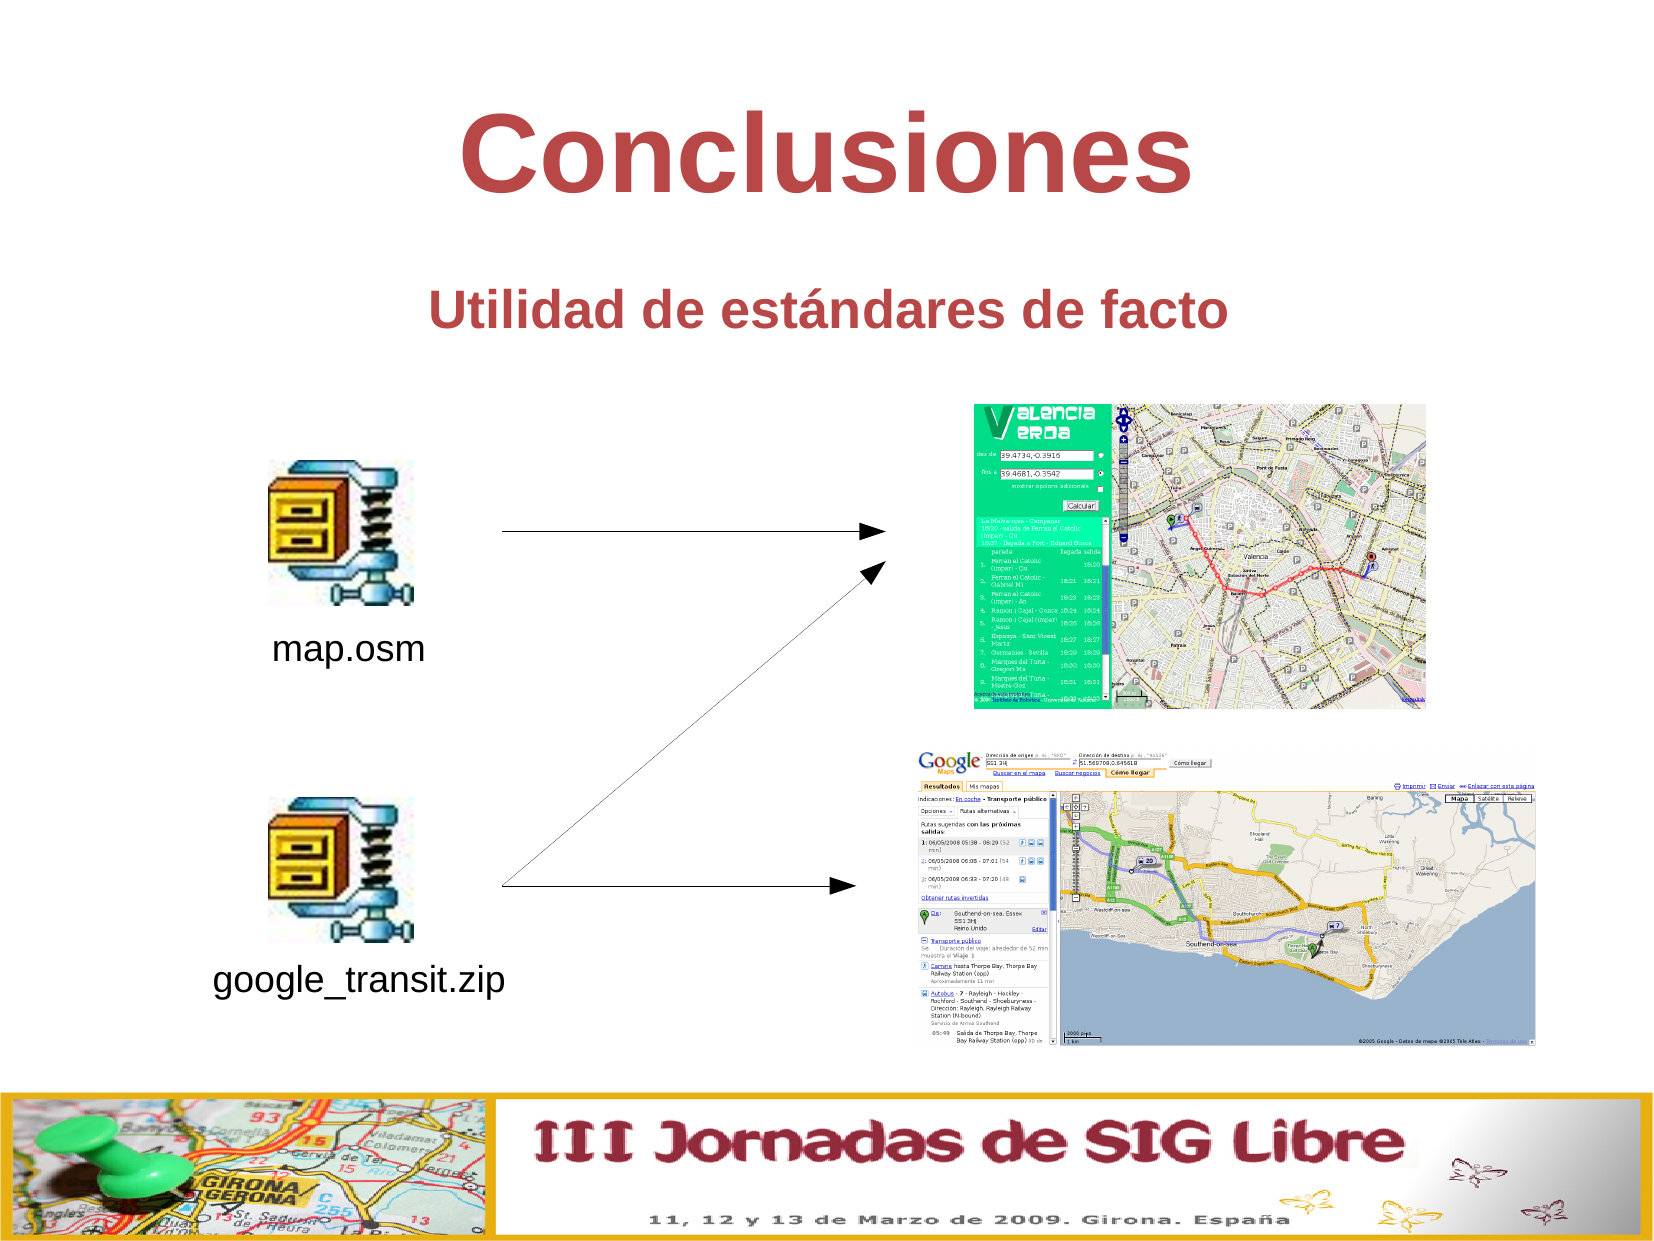

# Conclusiones
Utilidad de estándares de facto
map.osm
google_transit.zip